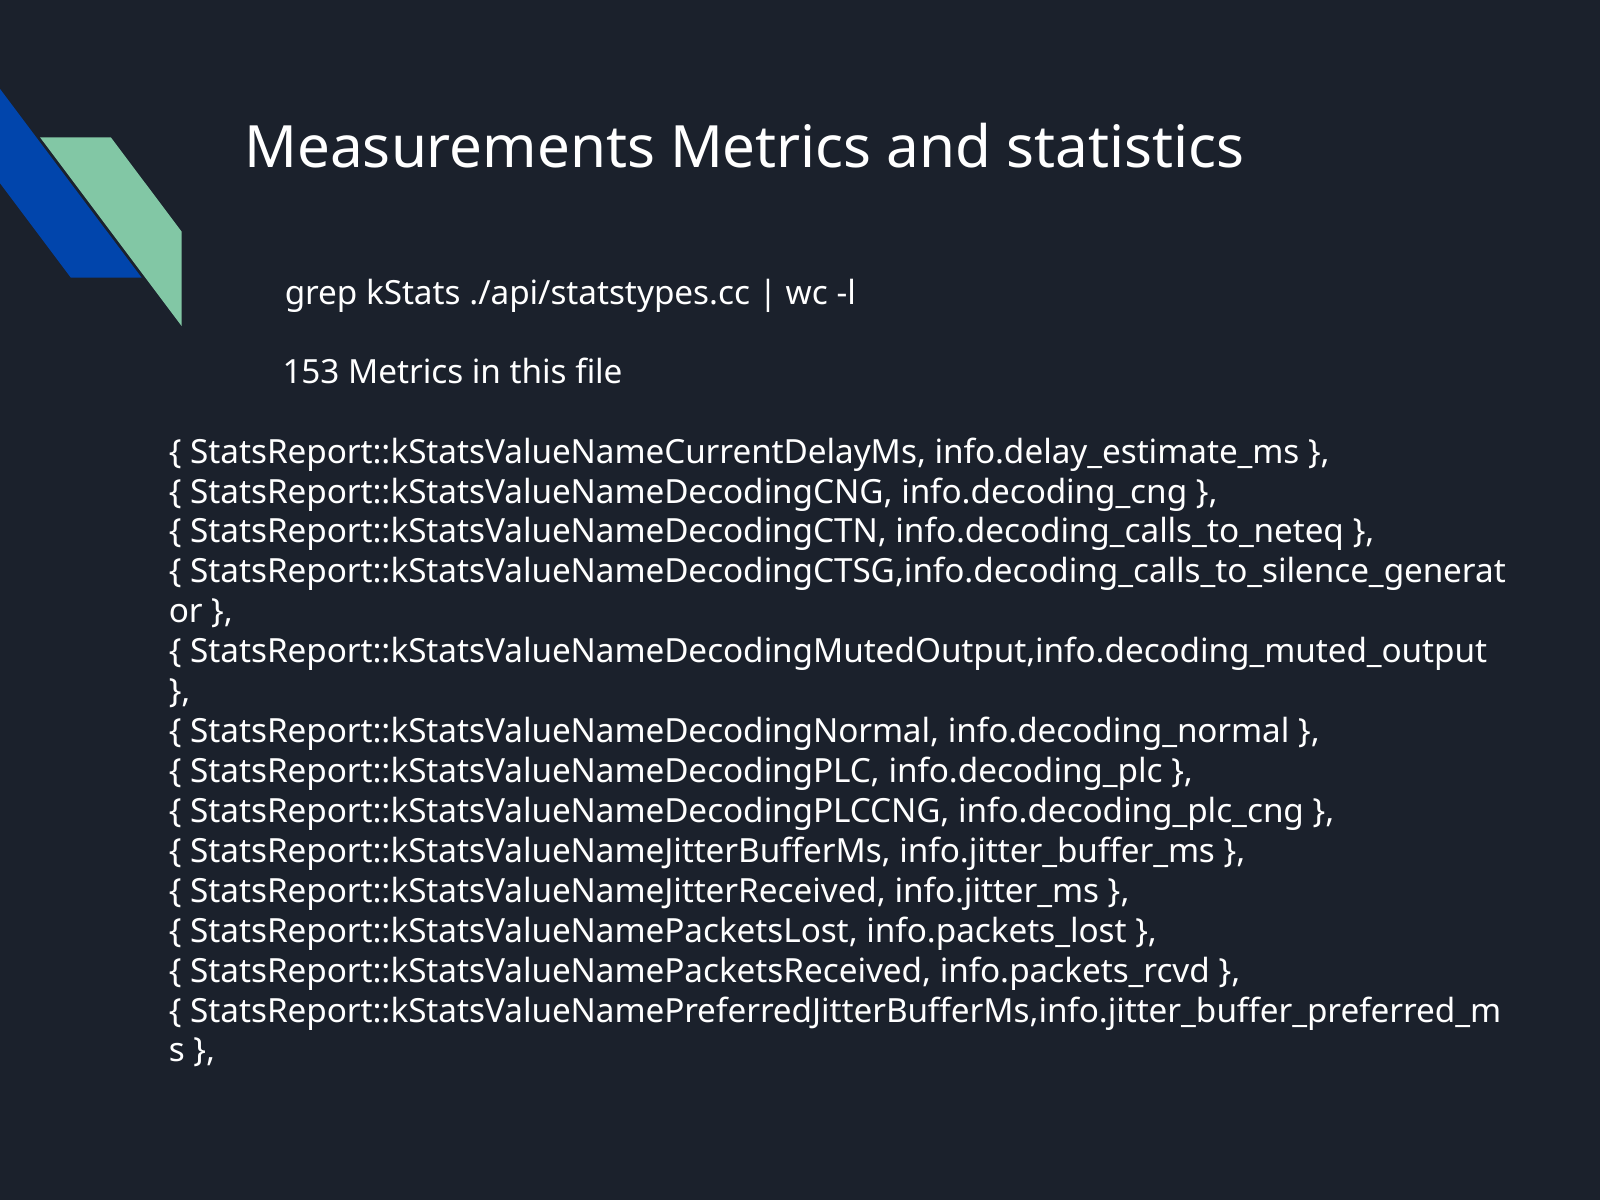

# Measurements Metrics and statistics
 grep kStats ./api/statstypes.cc | wc -l
 153 Metrics in this file
{ StatsReport::kStatsValueNameCurrentDelayMs, info.delay_estimate_ms },
{ StatsReport::kStatsValueNameDecodingCNG, info.decoding_cng },
{ StatsReport::kStatsValueNameDecodingCTN, info.decoding_calls_to_neteq },
{ StatsReport::kStatsValueNameDecodingCTSG,info.decoding_calls_to_silence_generator },
{ StatsReport::kStatsValueNameDecodingMutedOutput,info.decoding_muted_output },
{ StatsReport::kStatsValueNameDecodingNormal, info.decoding_normal },
{ StatsReport::kStatsValueNameDecodingPLC, info.decoding_plc },
{ StatsReport::kStatsValueNameDecodingPLCCNG, info.decoding_plc_cng },
{ StatsReport::kStatsValueNameJitterBufferMs, info.jitter_buffer_ms },
{ StatsReport::kStatsValueNameJitterReceived, info.jitter_ms },
{ StatsReport::kStatsValueNamePacketsLost, info.packets_lost },
{ StatsReport::kStatsValueNamePacketsReceived, info.packets_rcvd },
{ StatsReport::kStatsValueNamePreferredJitterBufferMs,info.jitter_buffer_preferred_ms },